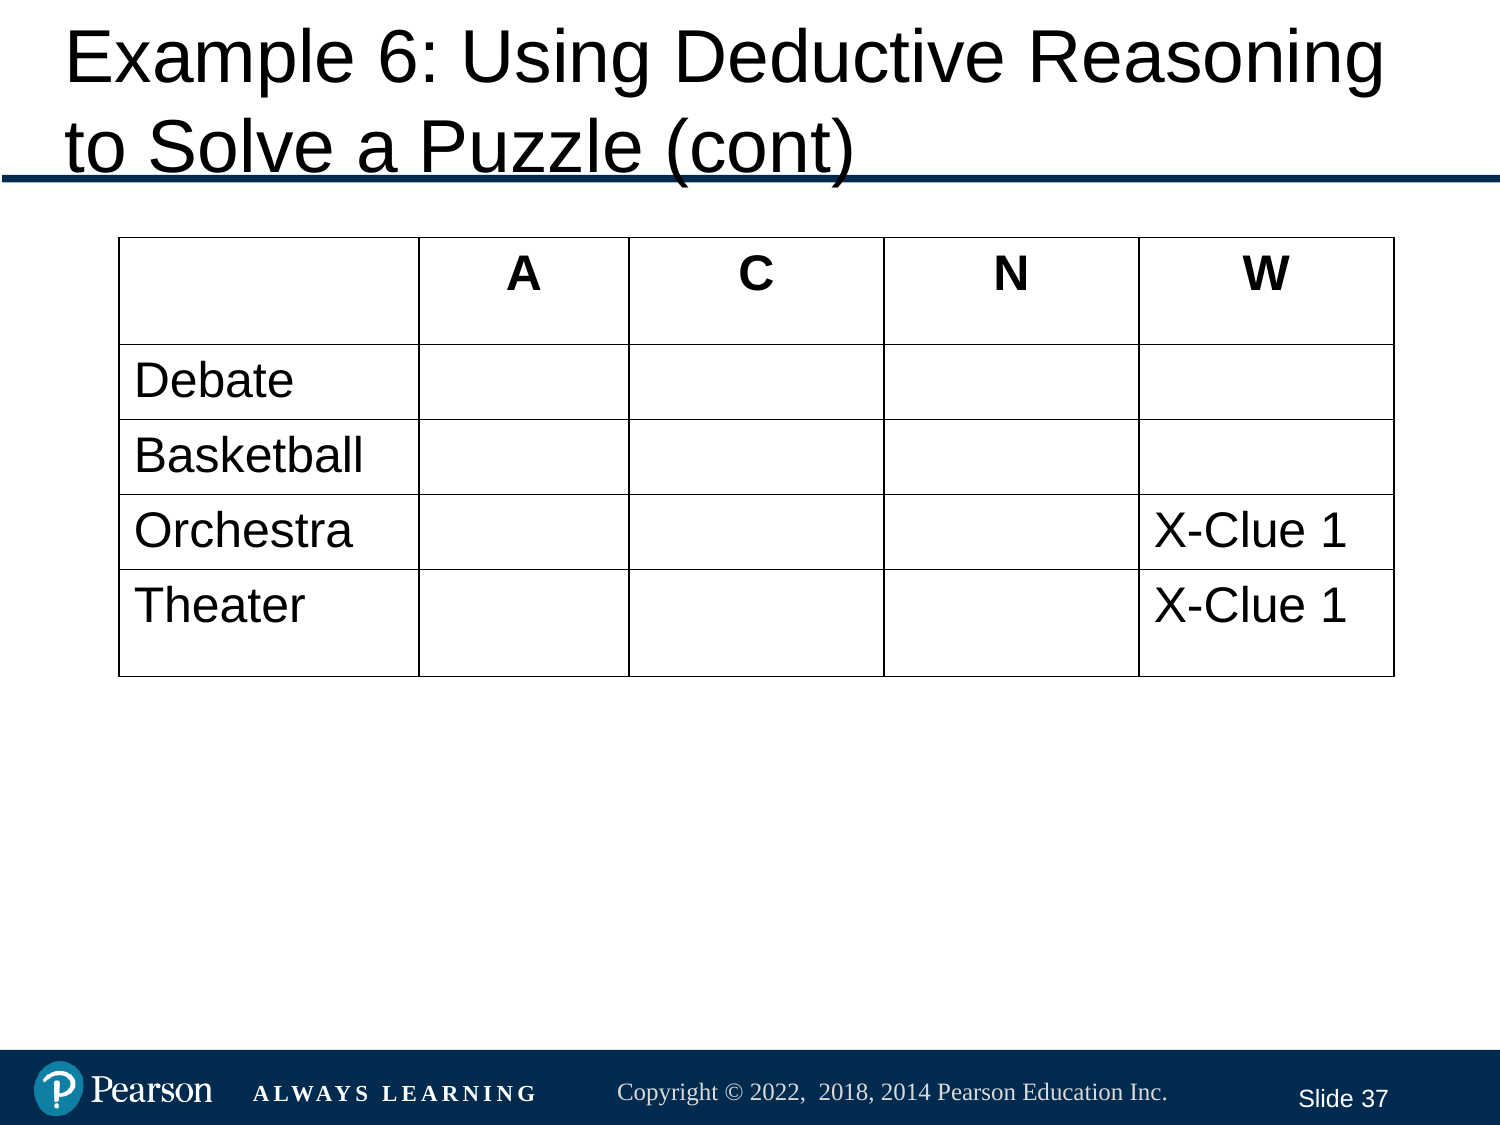

# Example 6: Using Deductive Reasoning to Solve a Puzzle (cont)
| | A | C | N | W |
| --- | --- | --- | --- | --- |
| Debate | | | | |
| Basketball | | | | |
| Orchestra | | | | X-Clue 1 |
| Theater | | | | X-Clue 1 |